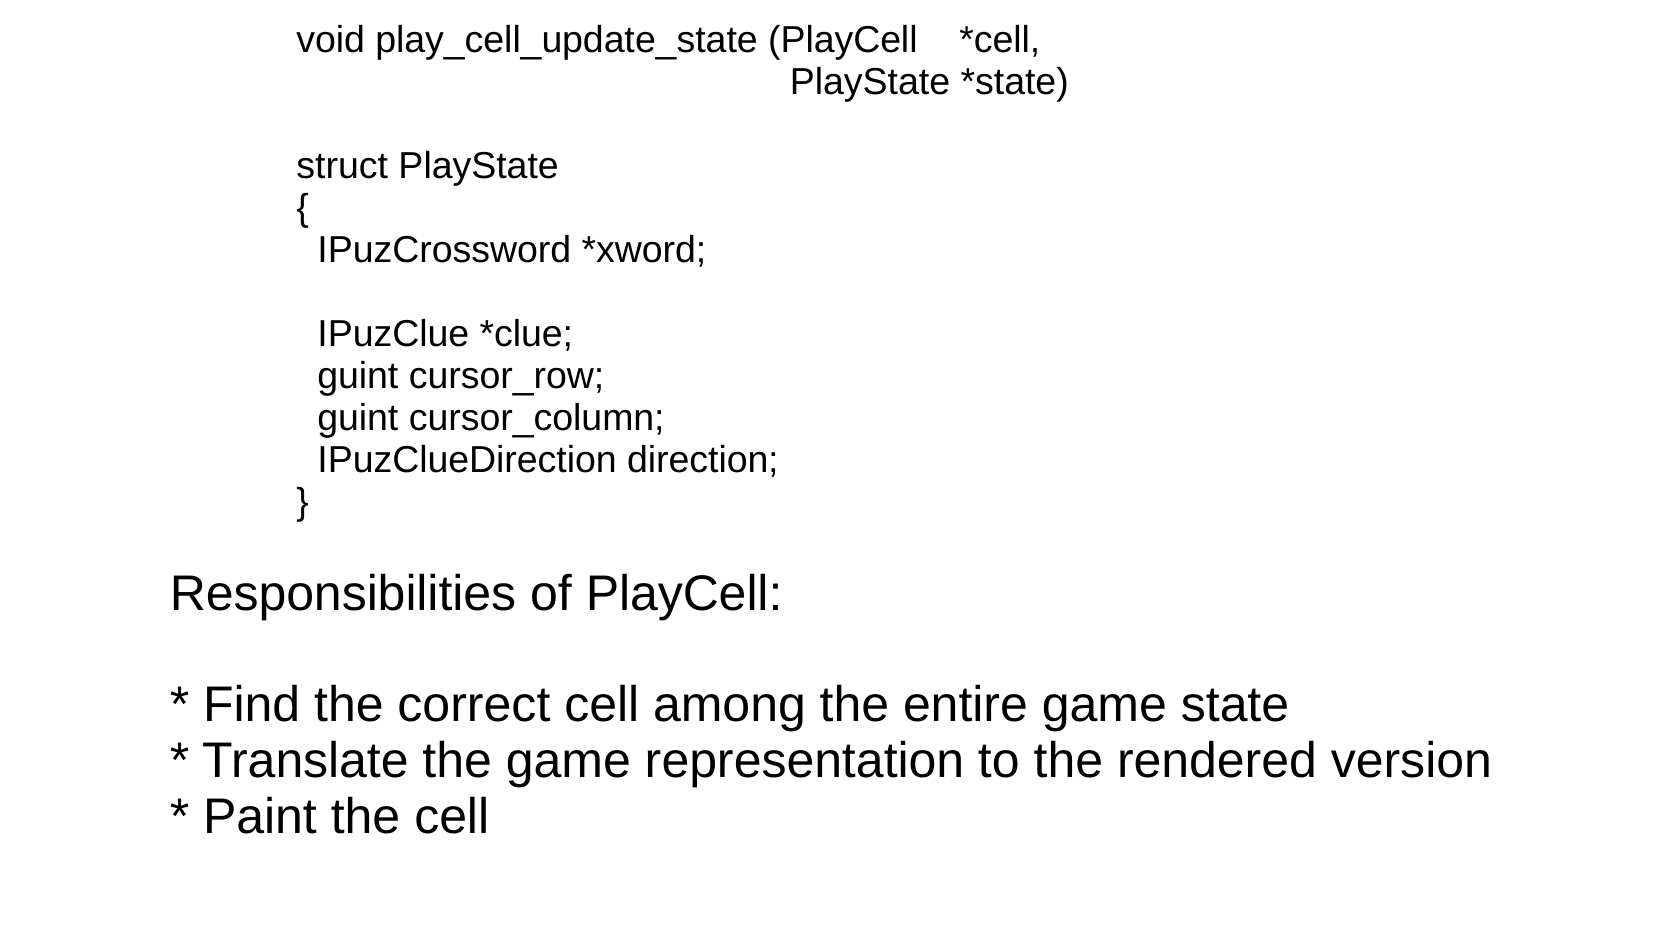

void play_cell_update_state (PlayCell *cell,
 PlayState *state)
struct PlayState
{
 IPuzCrossword *xword;
 IPuzClue *clue;
 guint cursor_row;
 guint cursor_column;
 IPuzClueDirection direction;
}
Responsibilities of PlayCell:
* Find the correct cell among the entire game state
* Translate the game representation to the rendered version
* Paint the cell